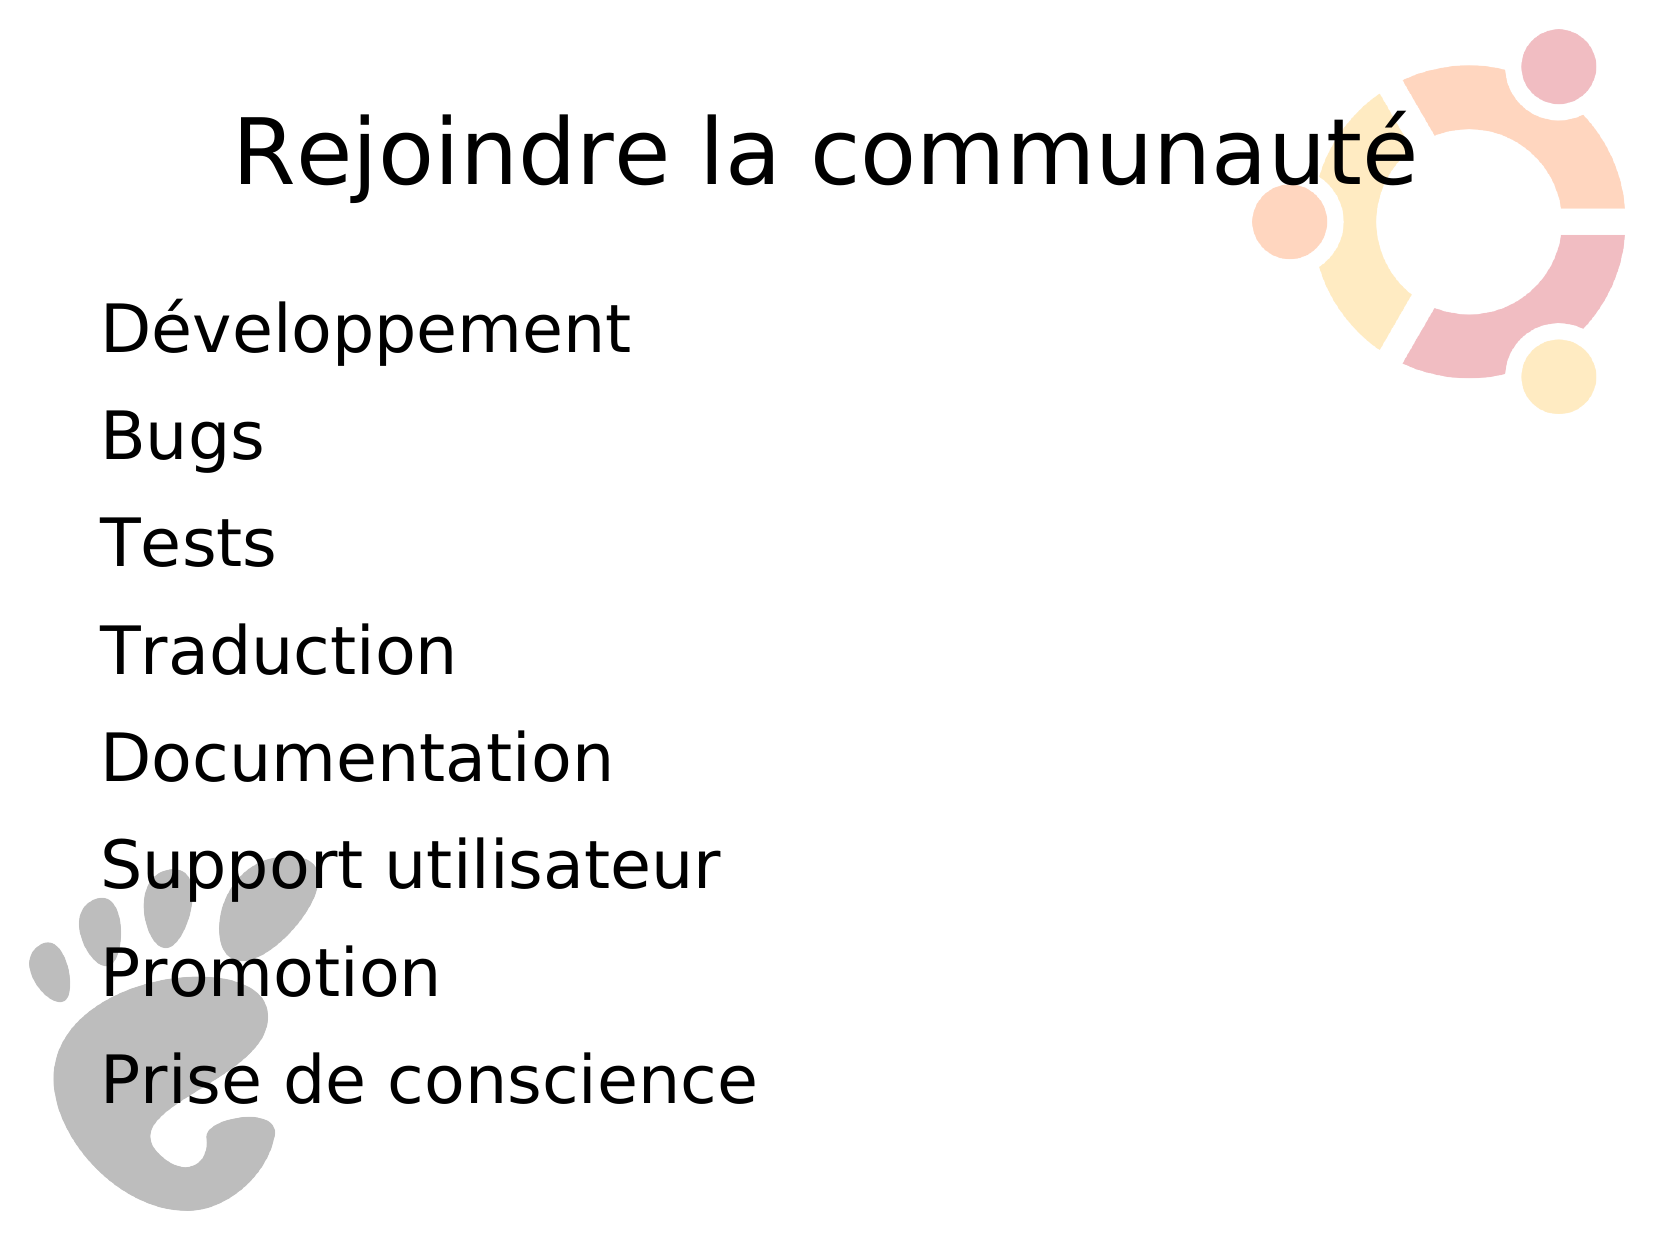

# Rejoindre la communauté
Développement
Bugs
Tests
Traduction
Documentation
Support utilisateur
Promotion
Prise de conscience